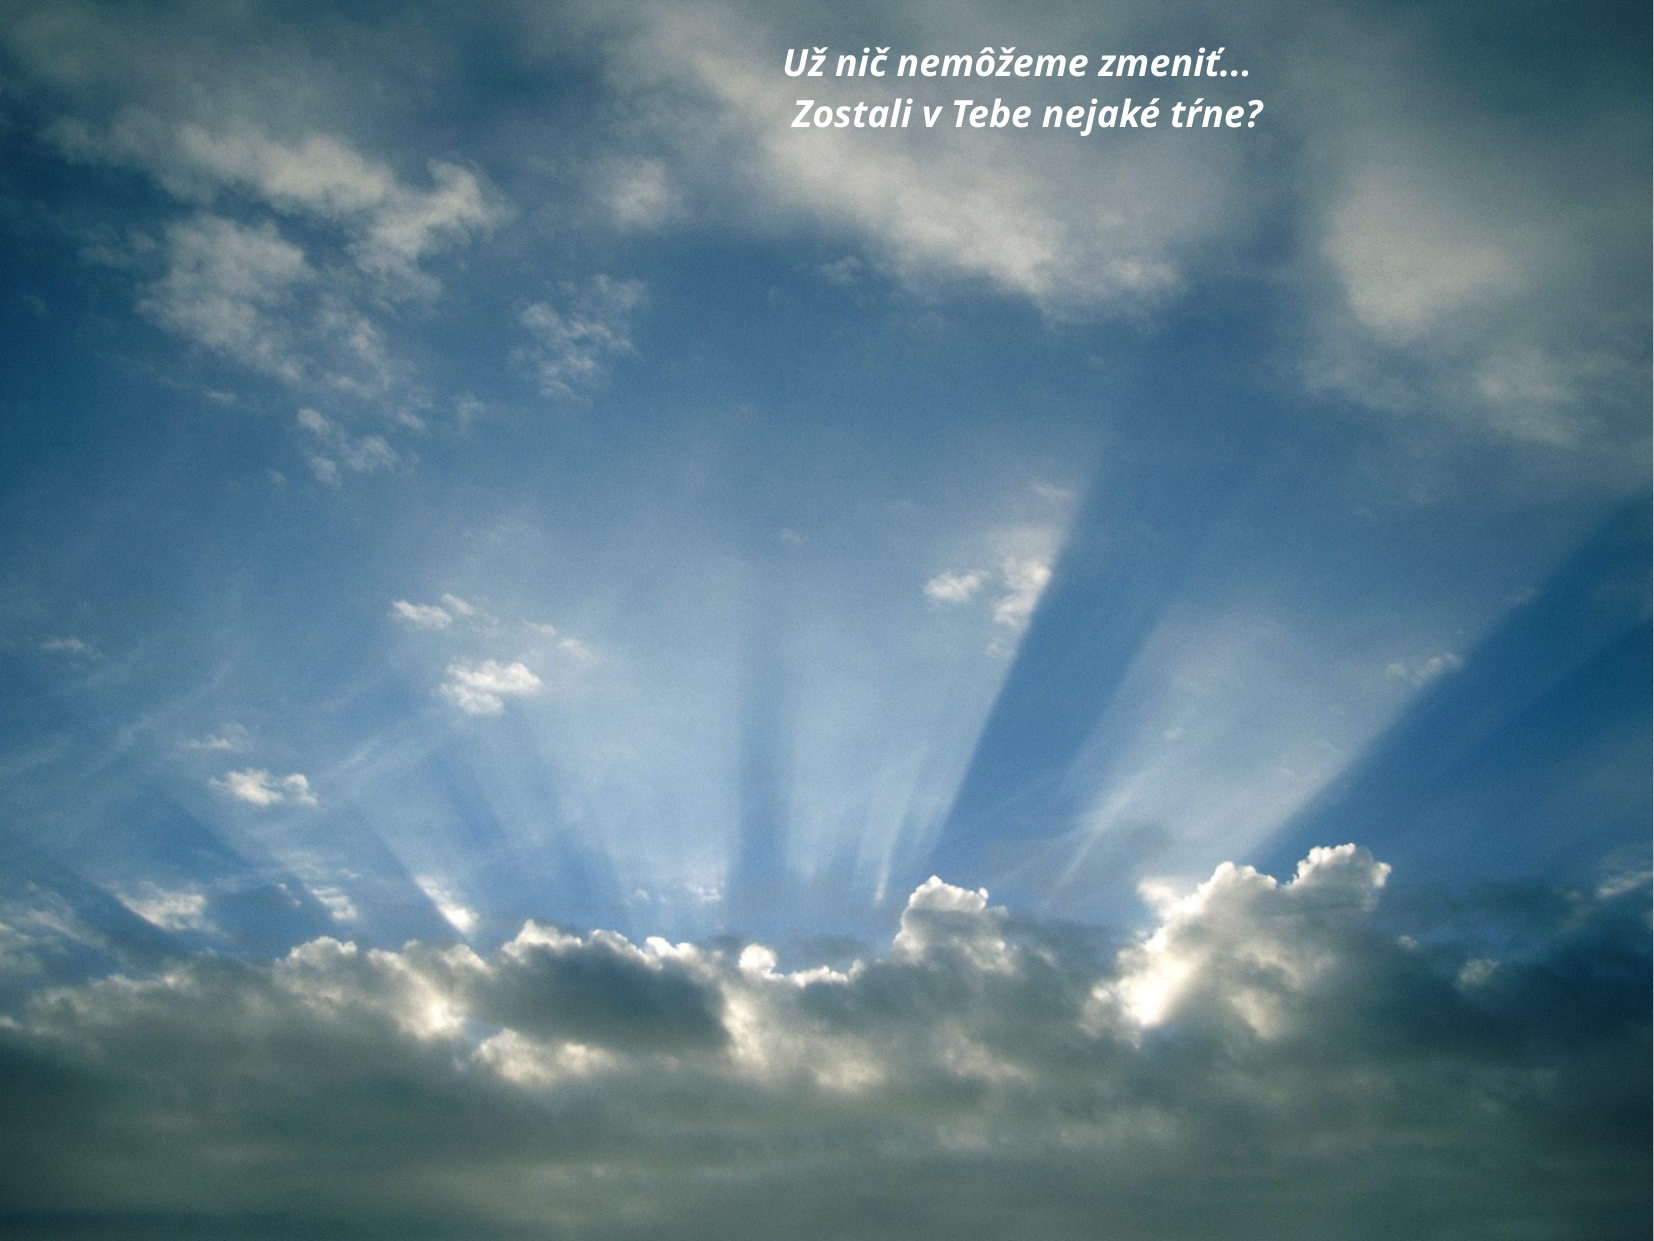

Už nič nemôžeme zmeniť...
 Zostali v Tebe nejaké tŕne?
.